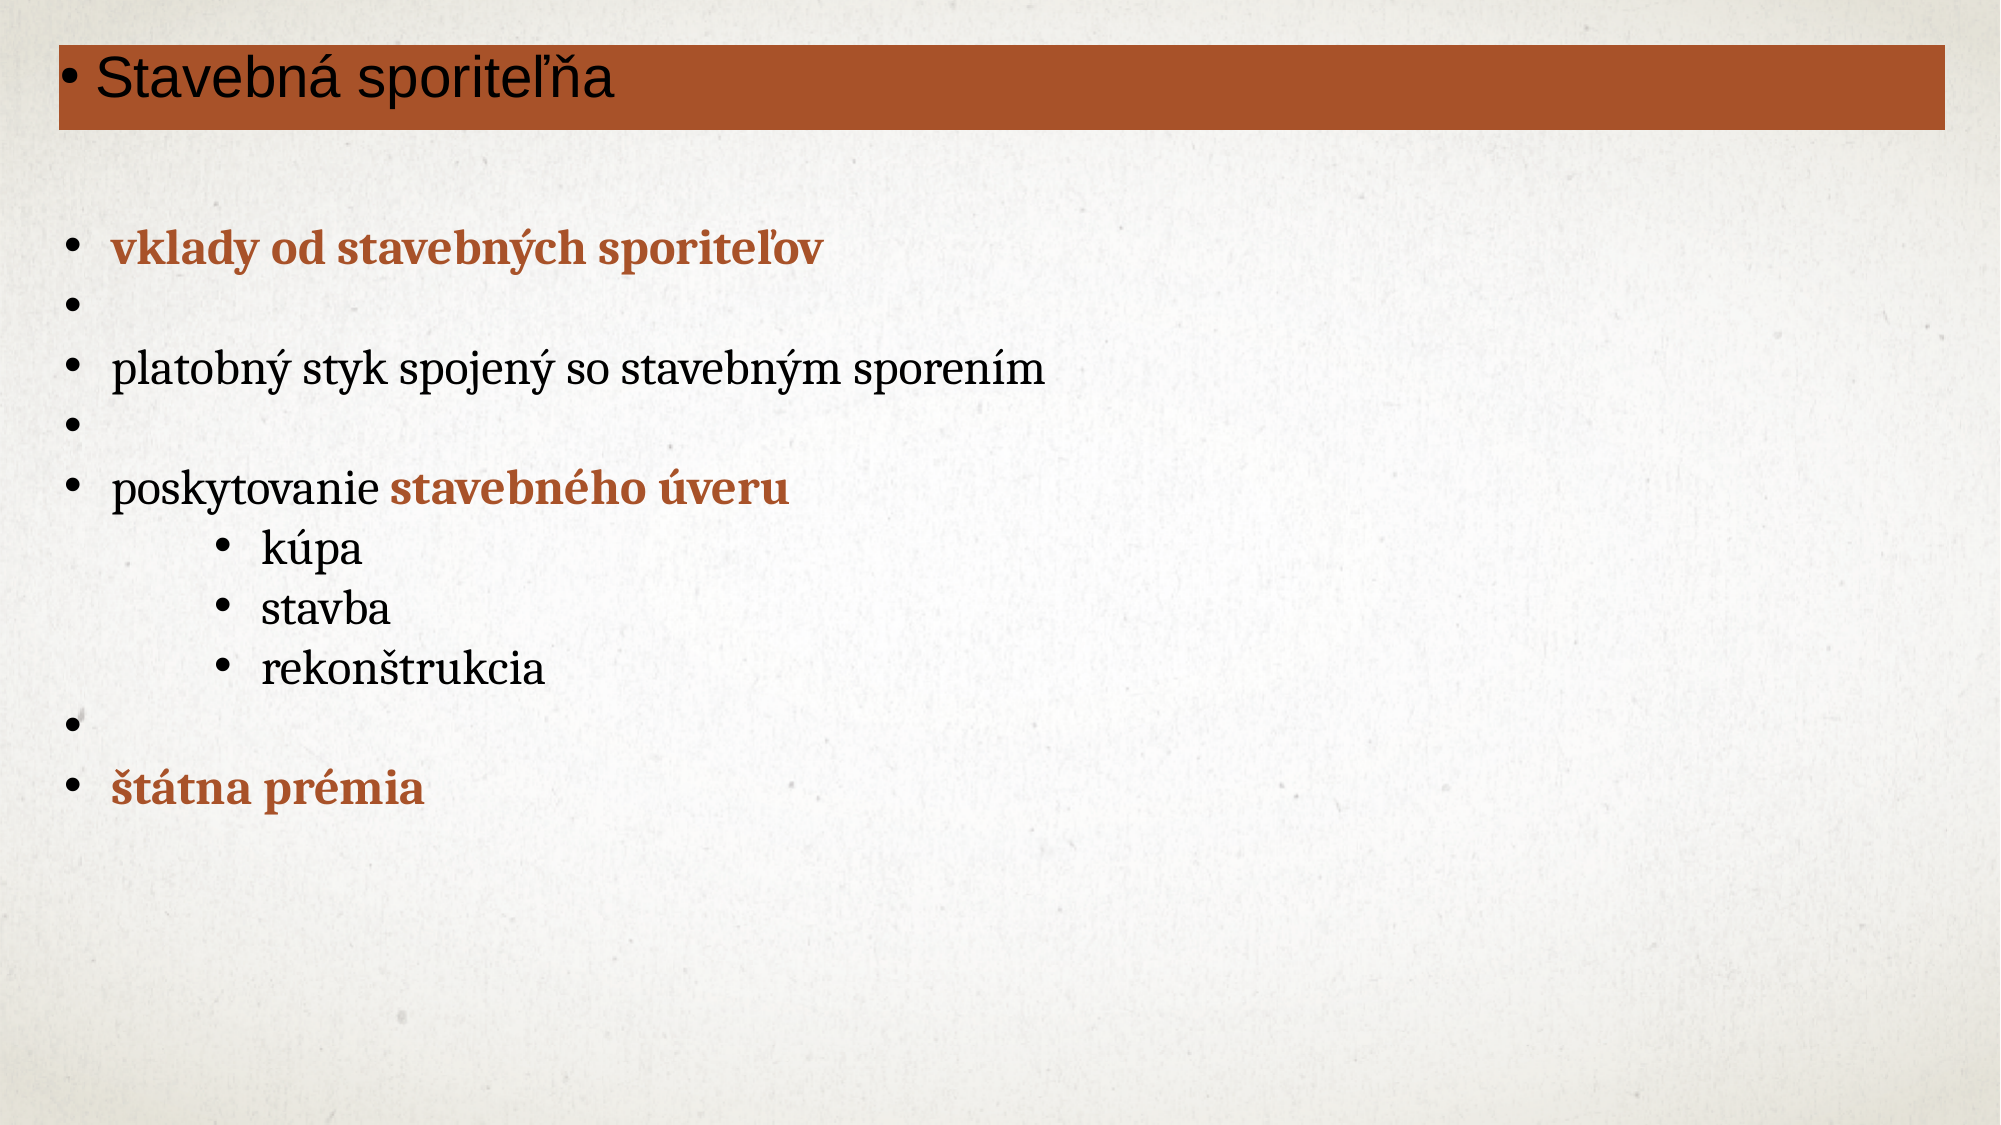

| Stavebná sporiteľňa |
| --- |
vklady od stavebných sporiteľov
platobný styk spojený so stavebným sporením
poskytovanie stavebného úveru
kúpa
stavba
rekonštrukcia
štátna prémia